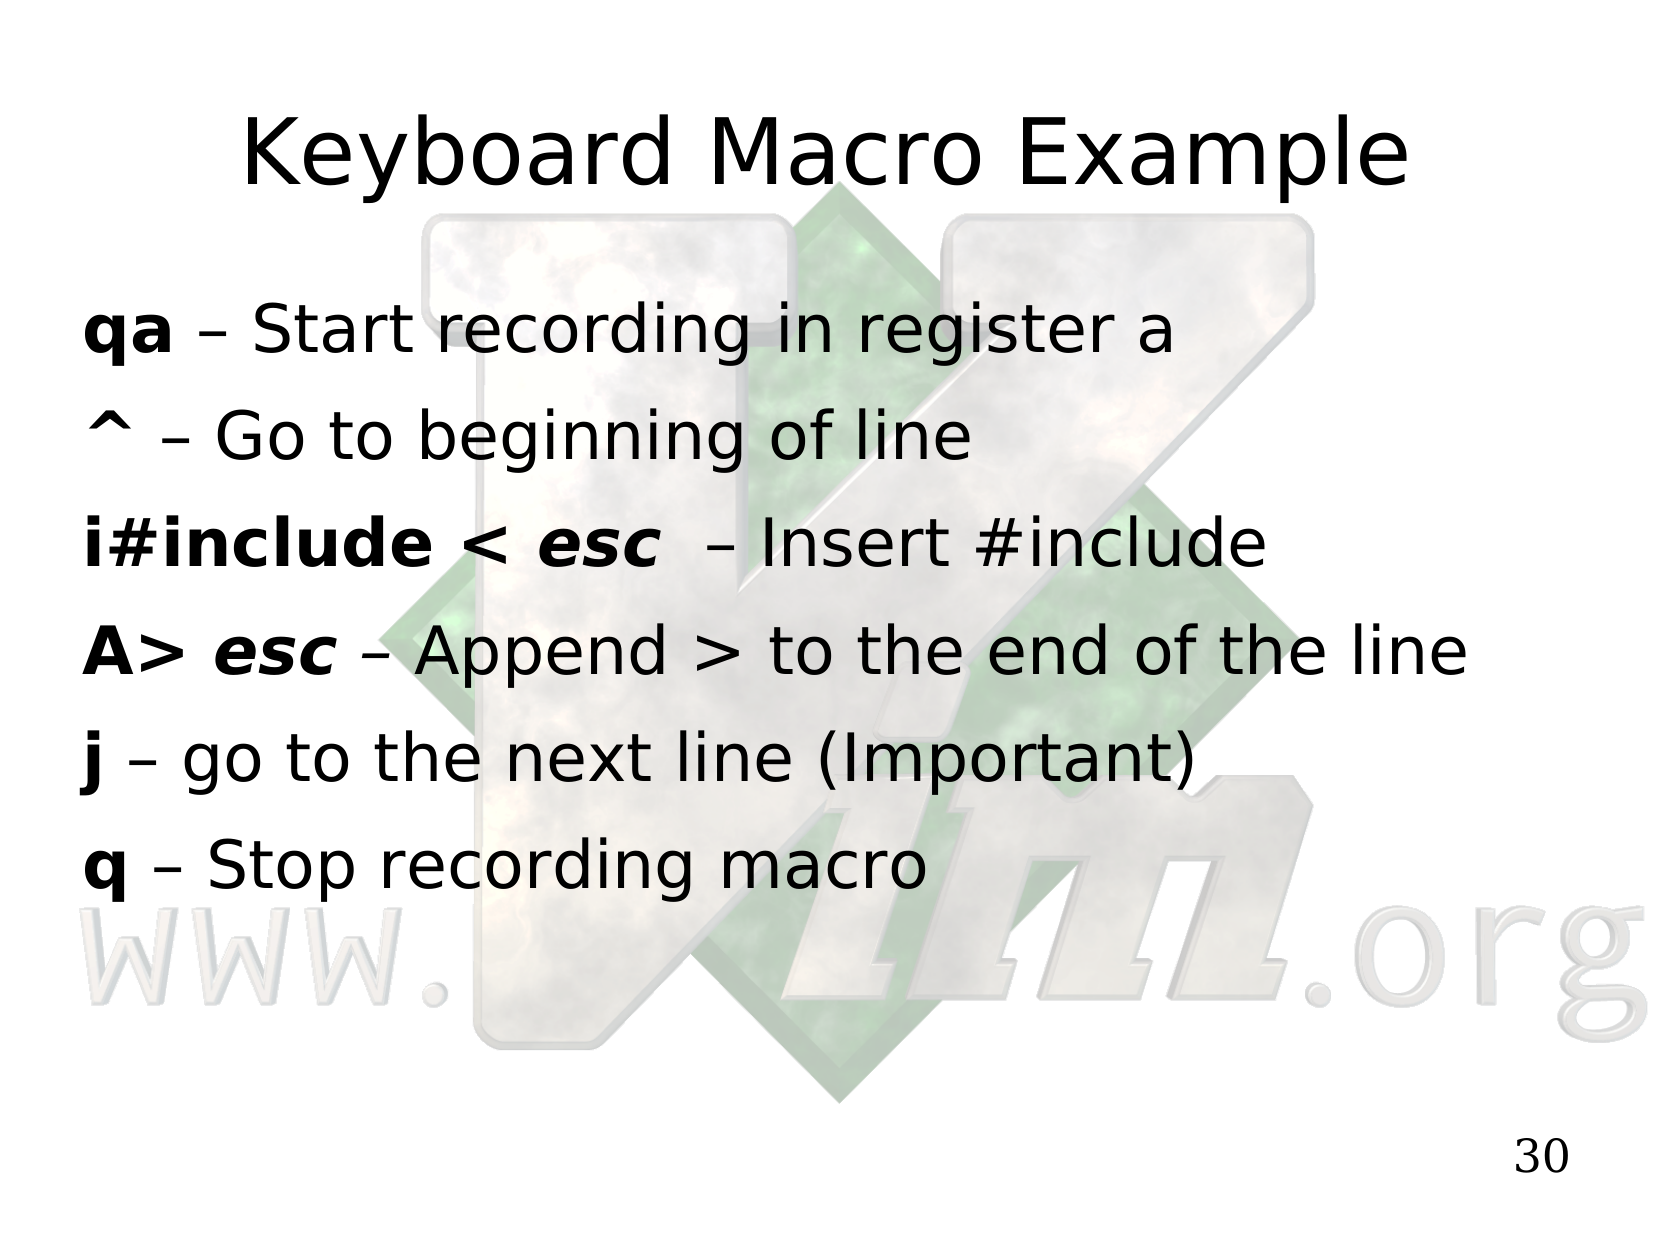

# Keyboard Macro Example
qa – Start recording in register a
^ – Go to beginning of line
i#include < esc – Insert #include
A> esc – Append > to the end of the line
j – go to the next line (Important)
q – Stop recording macro
30